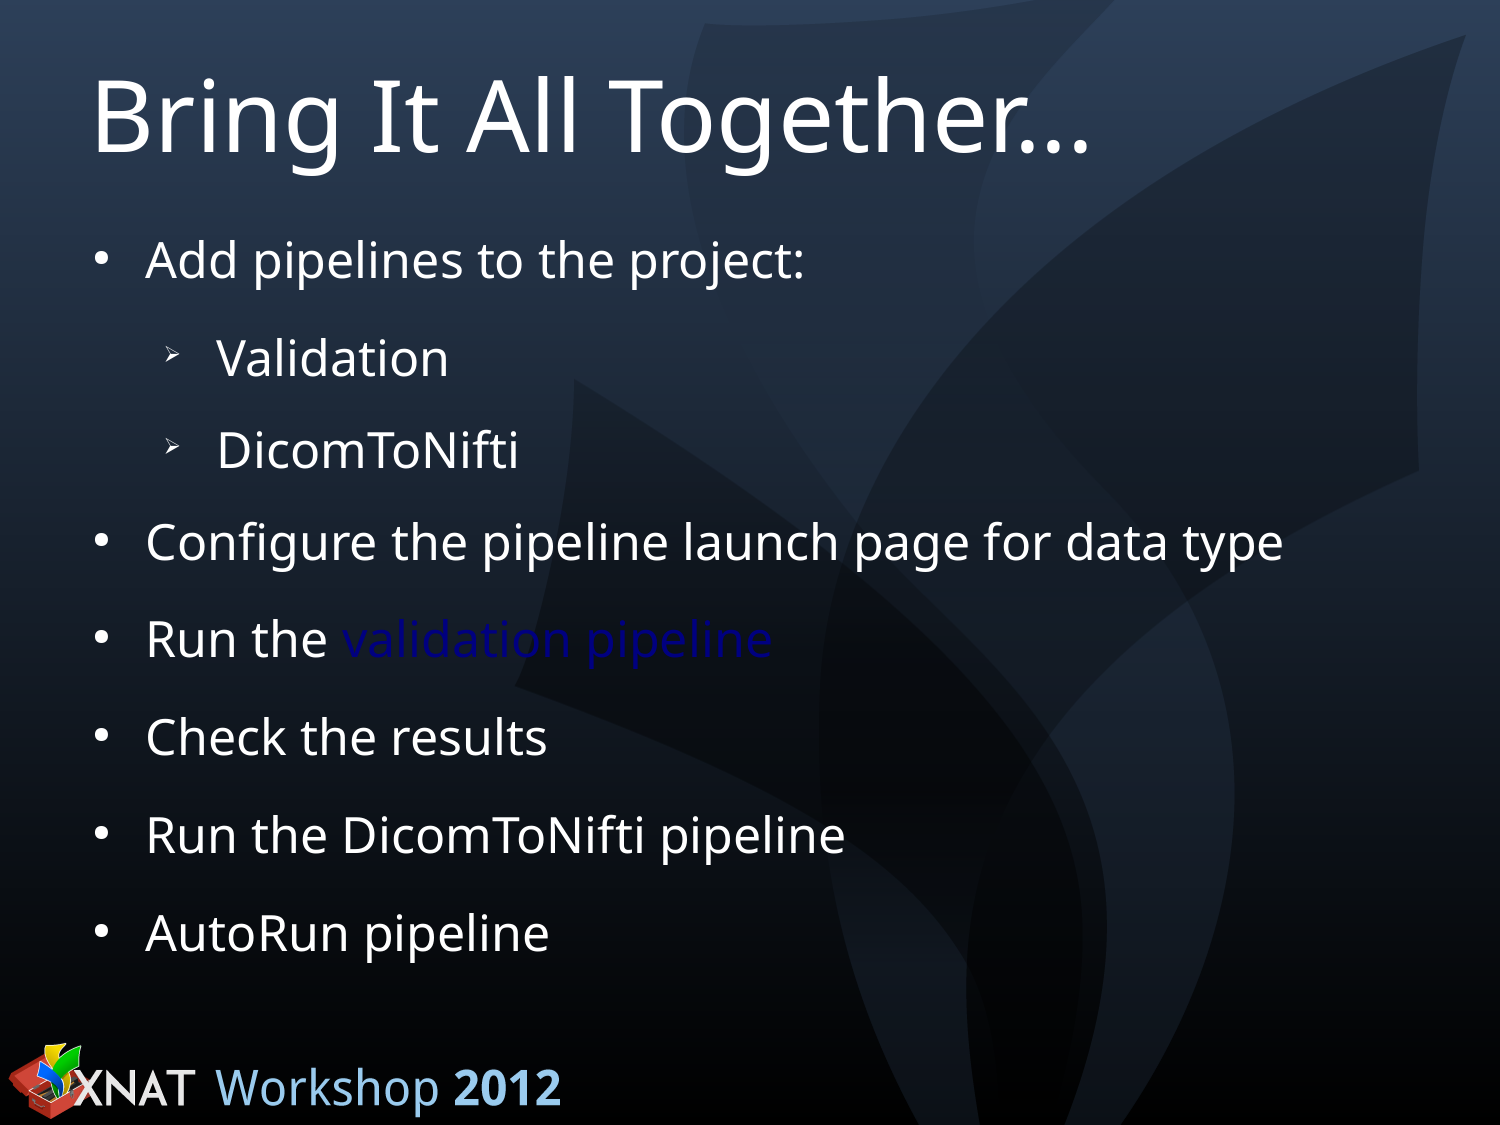

# Bring It All Together...
Add pipelines to the project:
Validation
DicomToNifti
Configure the pipeline launch page for data type
Run the validation pipeline
Check the results
Run the DicomToNifti pipeline
AutoRun pipeline